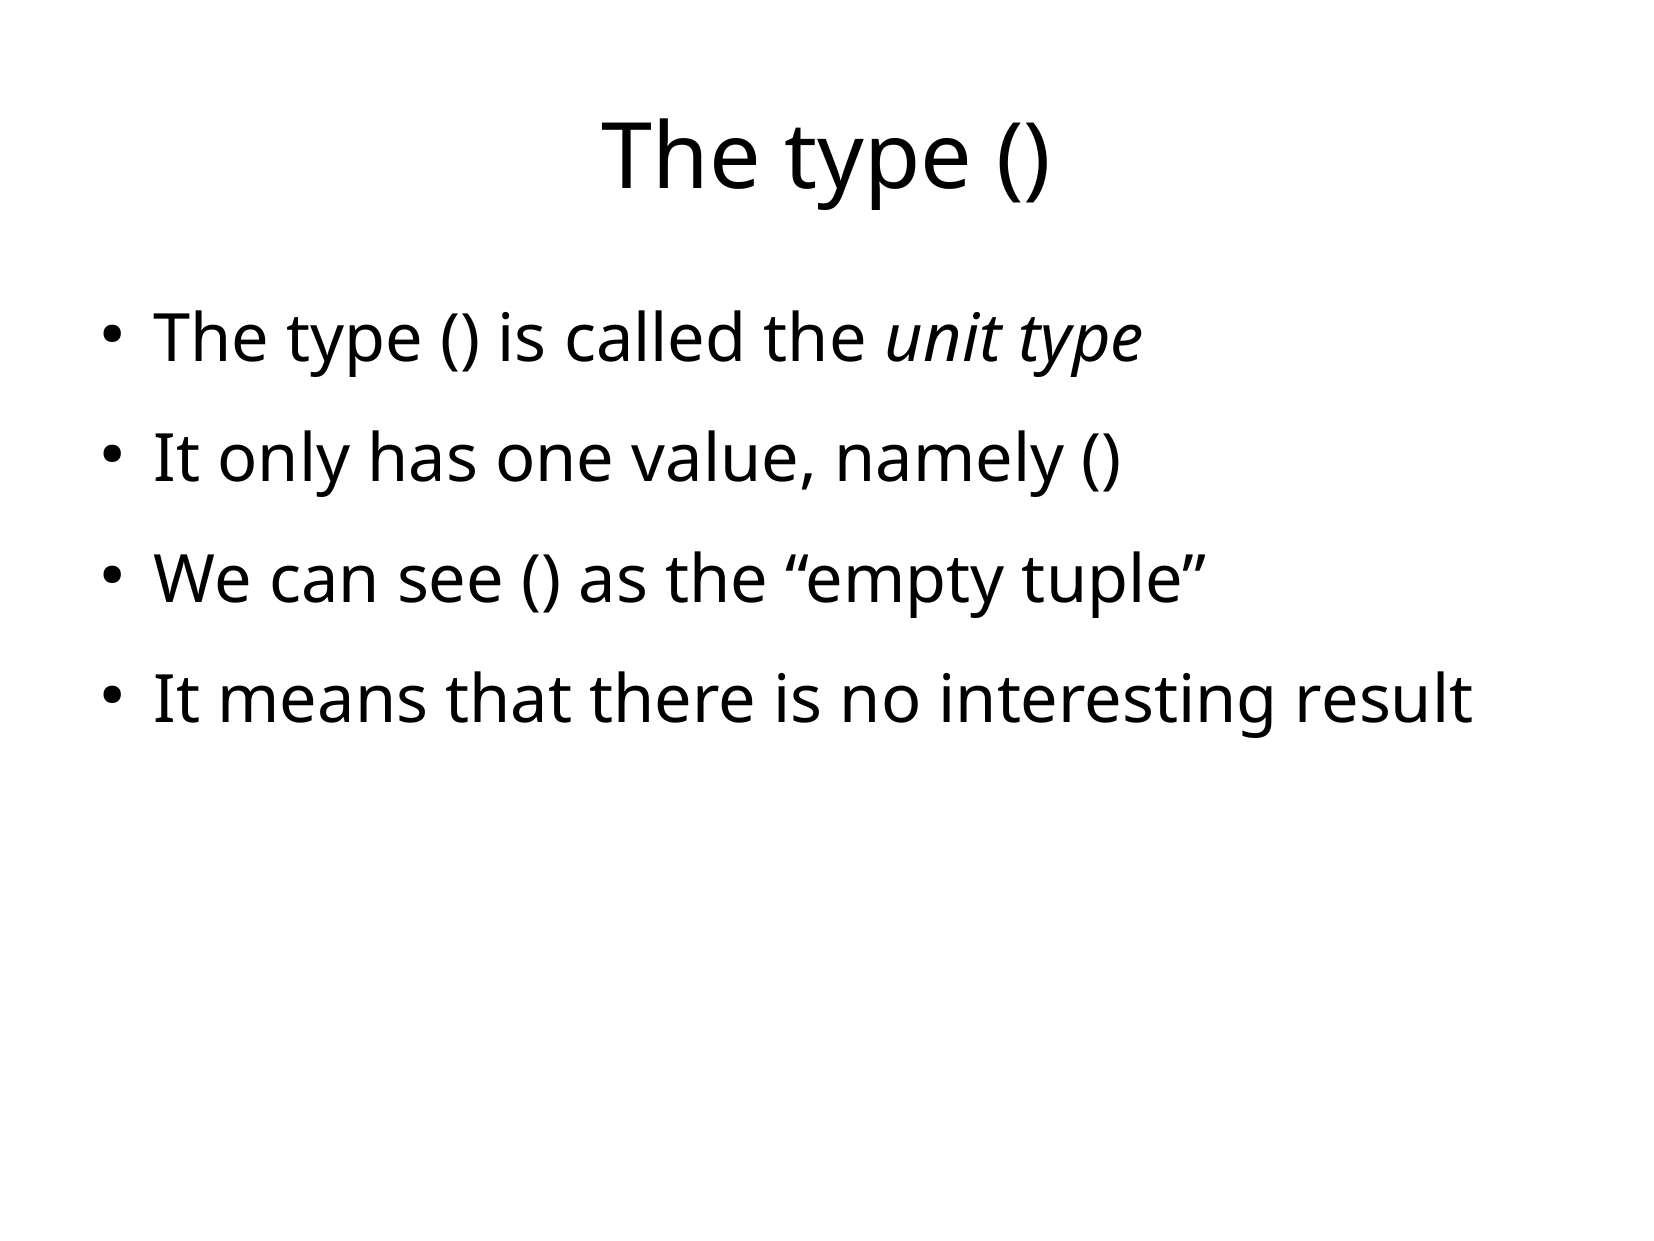

# The type ()
The type () is called the unit type
It only has one value, namely ()
We can see () as the “empty tuple”
It means that there is no interesting result